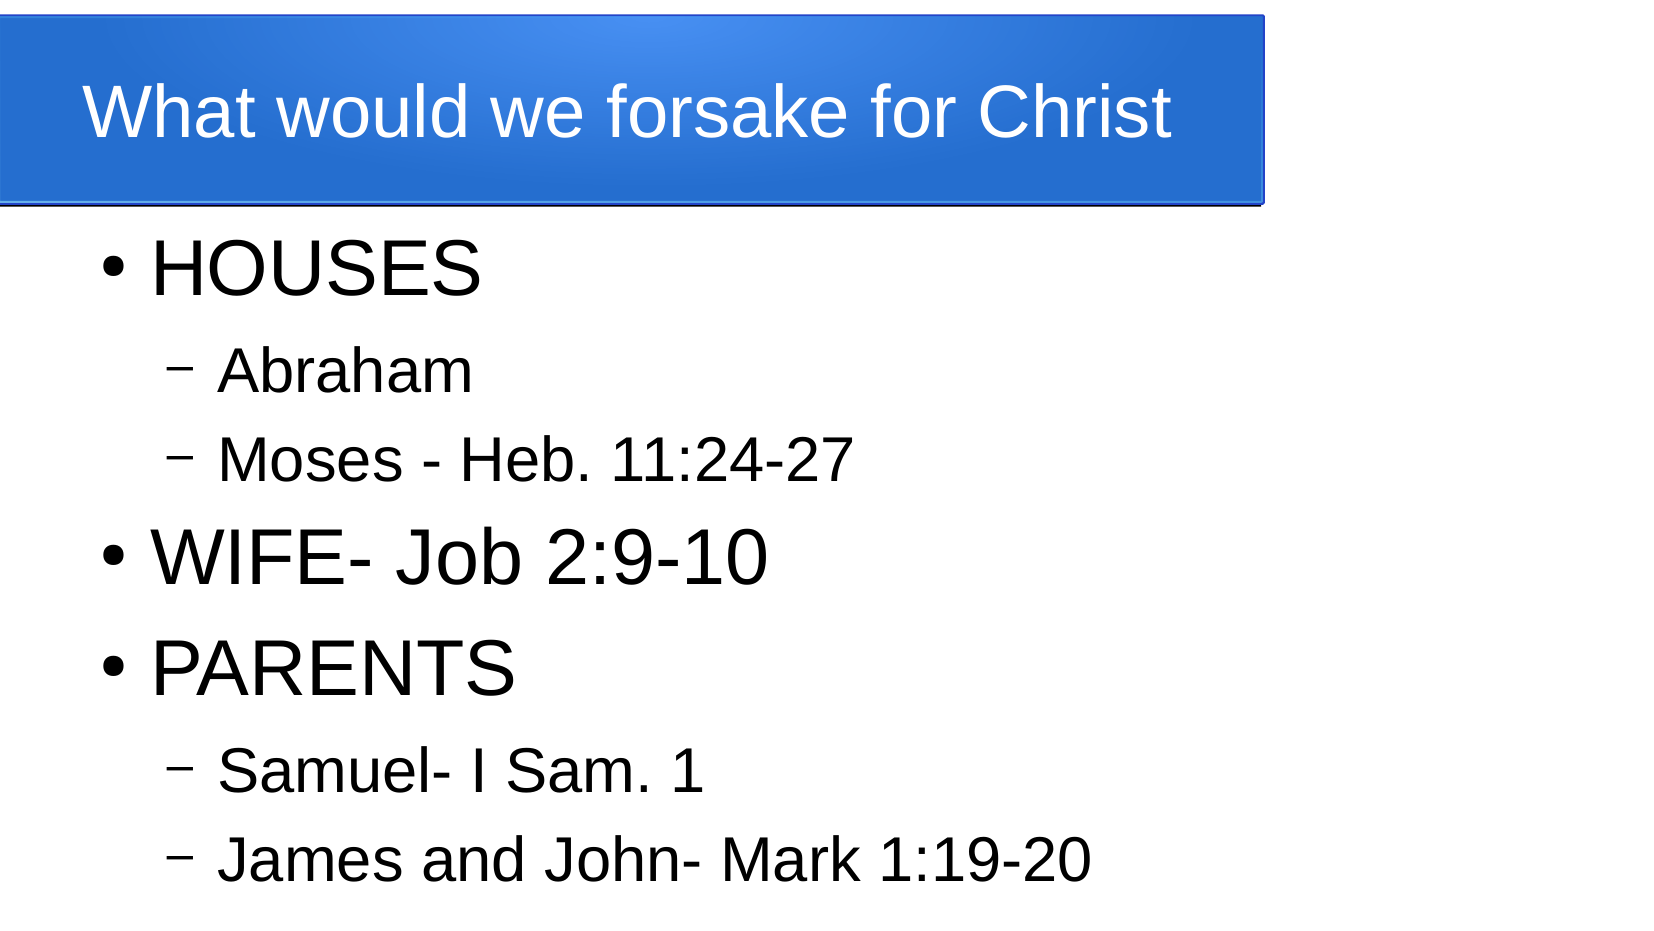

# What would we forsake for Christ
HOUSES
Abraham
Moses - Heb. 11:24-27
WIFE- Job 2:9-10
PARENTS
Samuel- I Sam. 1
James and John- Mark 1:19-20